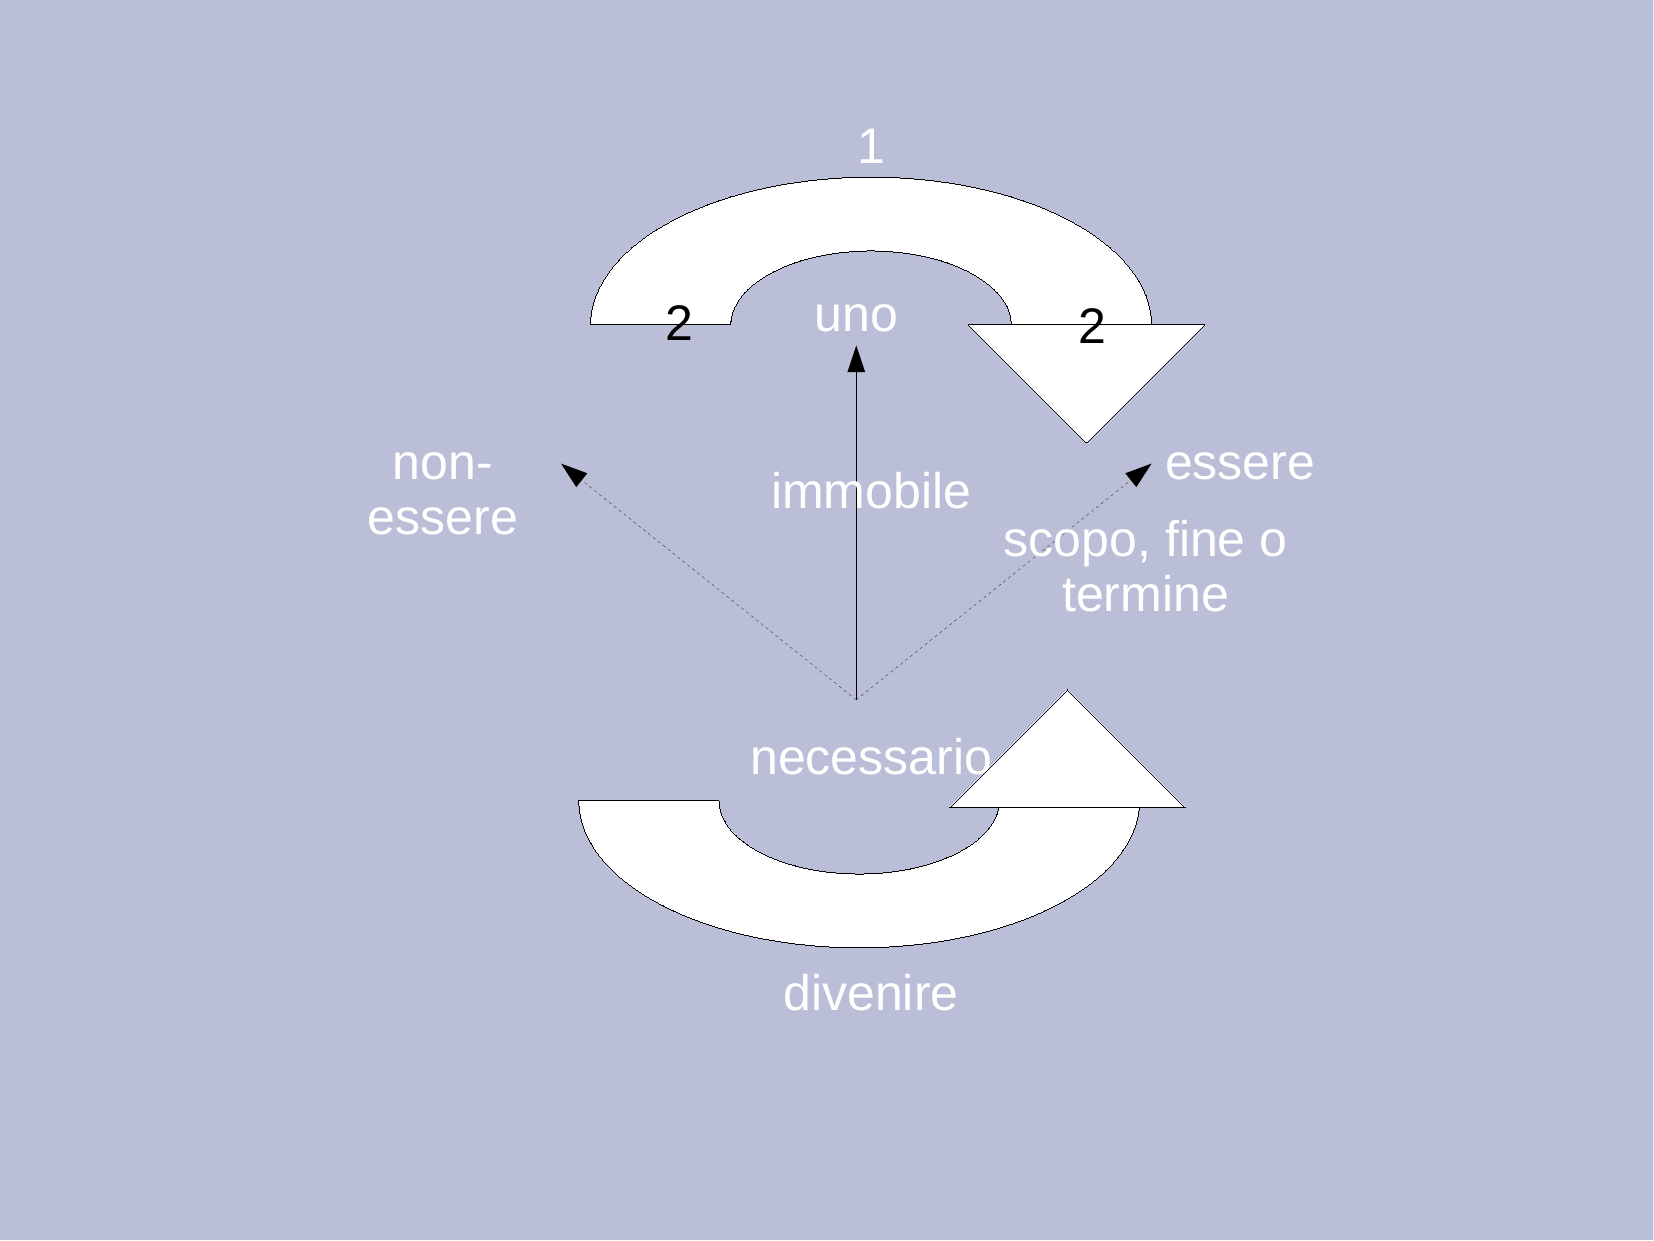

#
1
uno
2
2
non-essere
essere
immobile
scopo, fine o termine
necessario
divenire